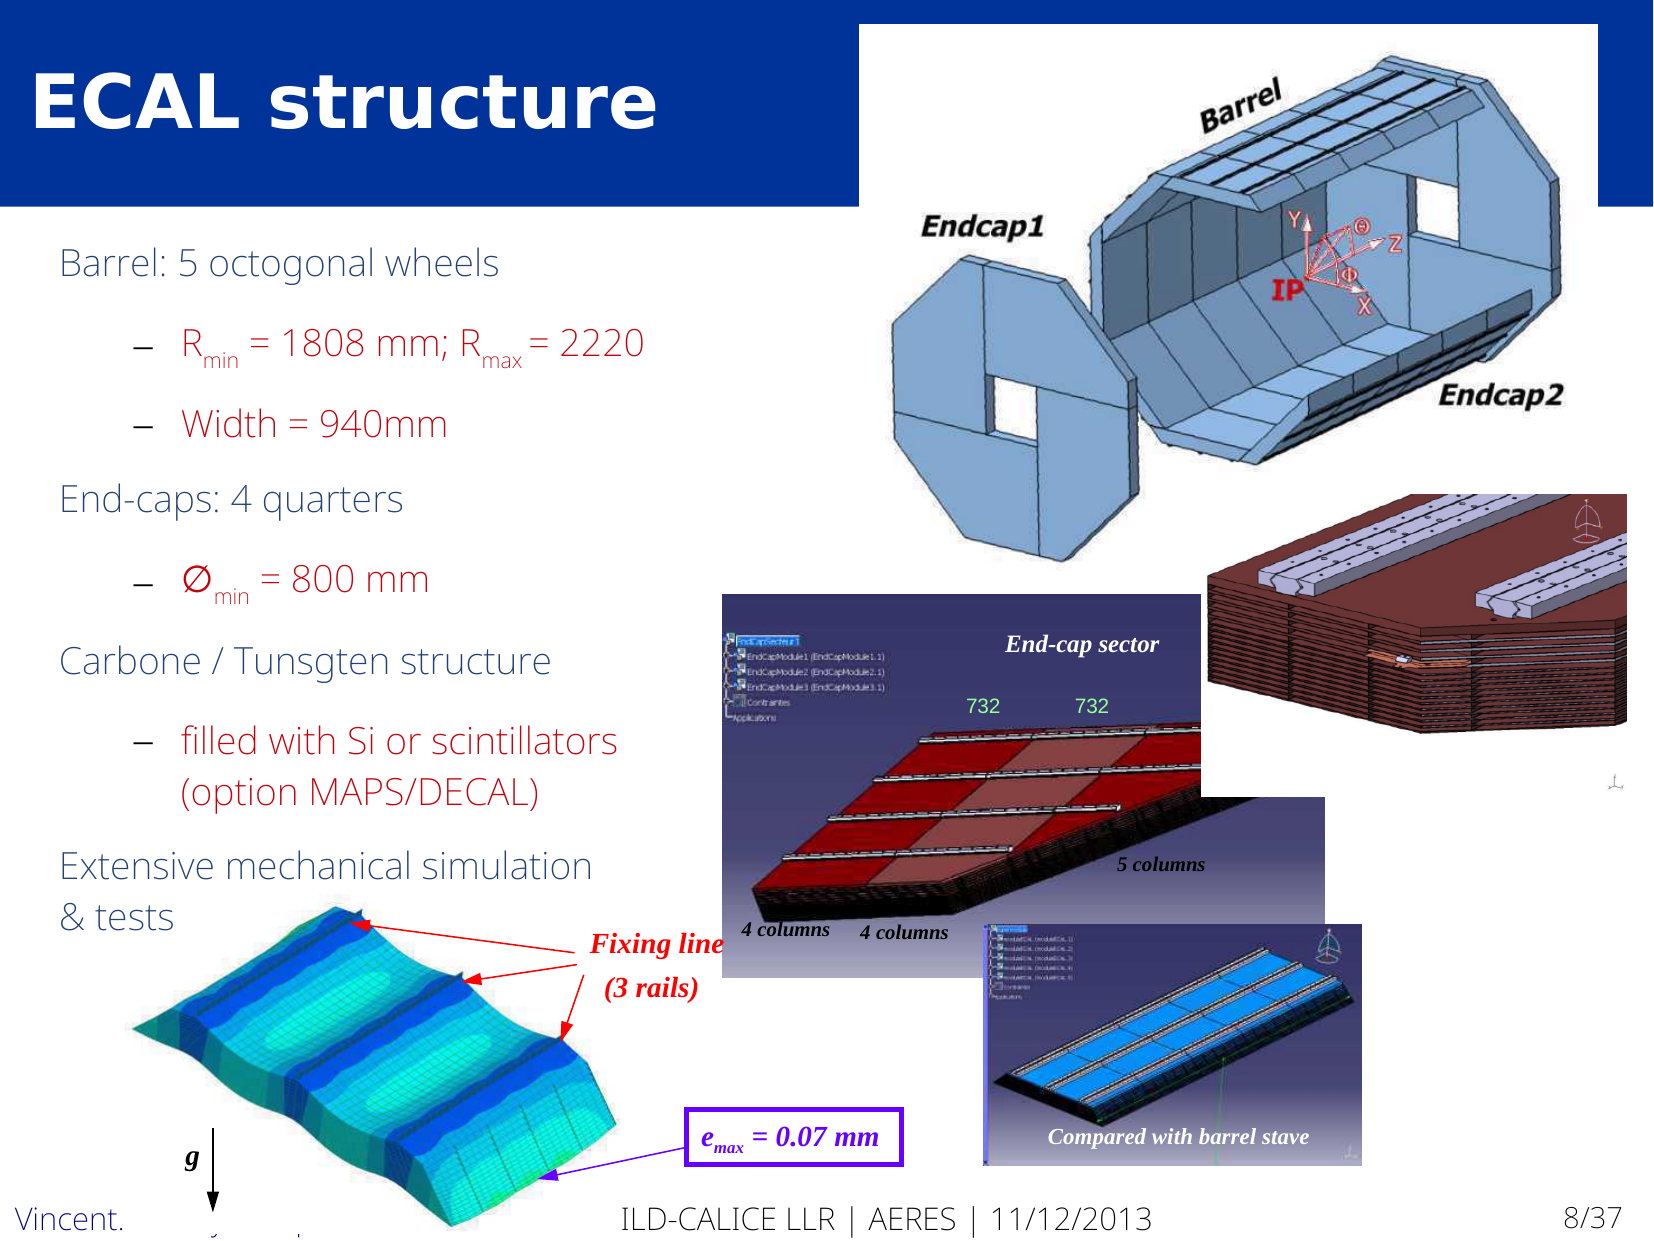

# ECAL structure
Barrel: 5 octogonal wheels
Rmin = 1808 mm; Rmax = 2220
Width = 940mm
End-caps: 4 quarters
∅min = 800 mm
Carbone / Tunsgten structure
filled with Si or scintillators
(option MAPS/DECAL)
Extensive mechanical simulation
& tests
End-cap sector
915
732
732
5 columns
4 columns
4 columns
Compared with barrel stave
Fixing line
(3 rails)
emax = 0.07 mm
g
Activités ILD-CALICE LLR | AERES | 11/12/2013
8